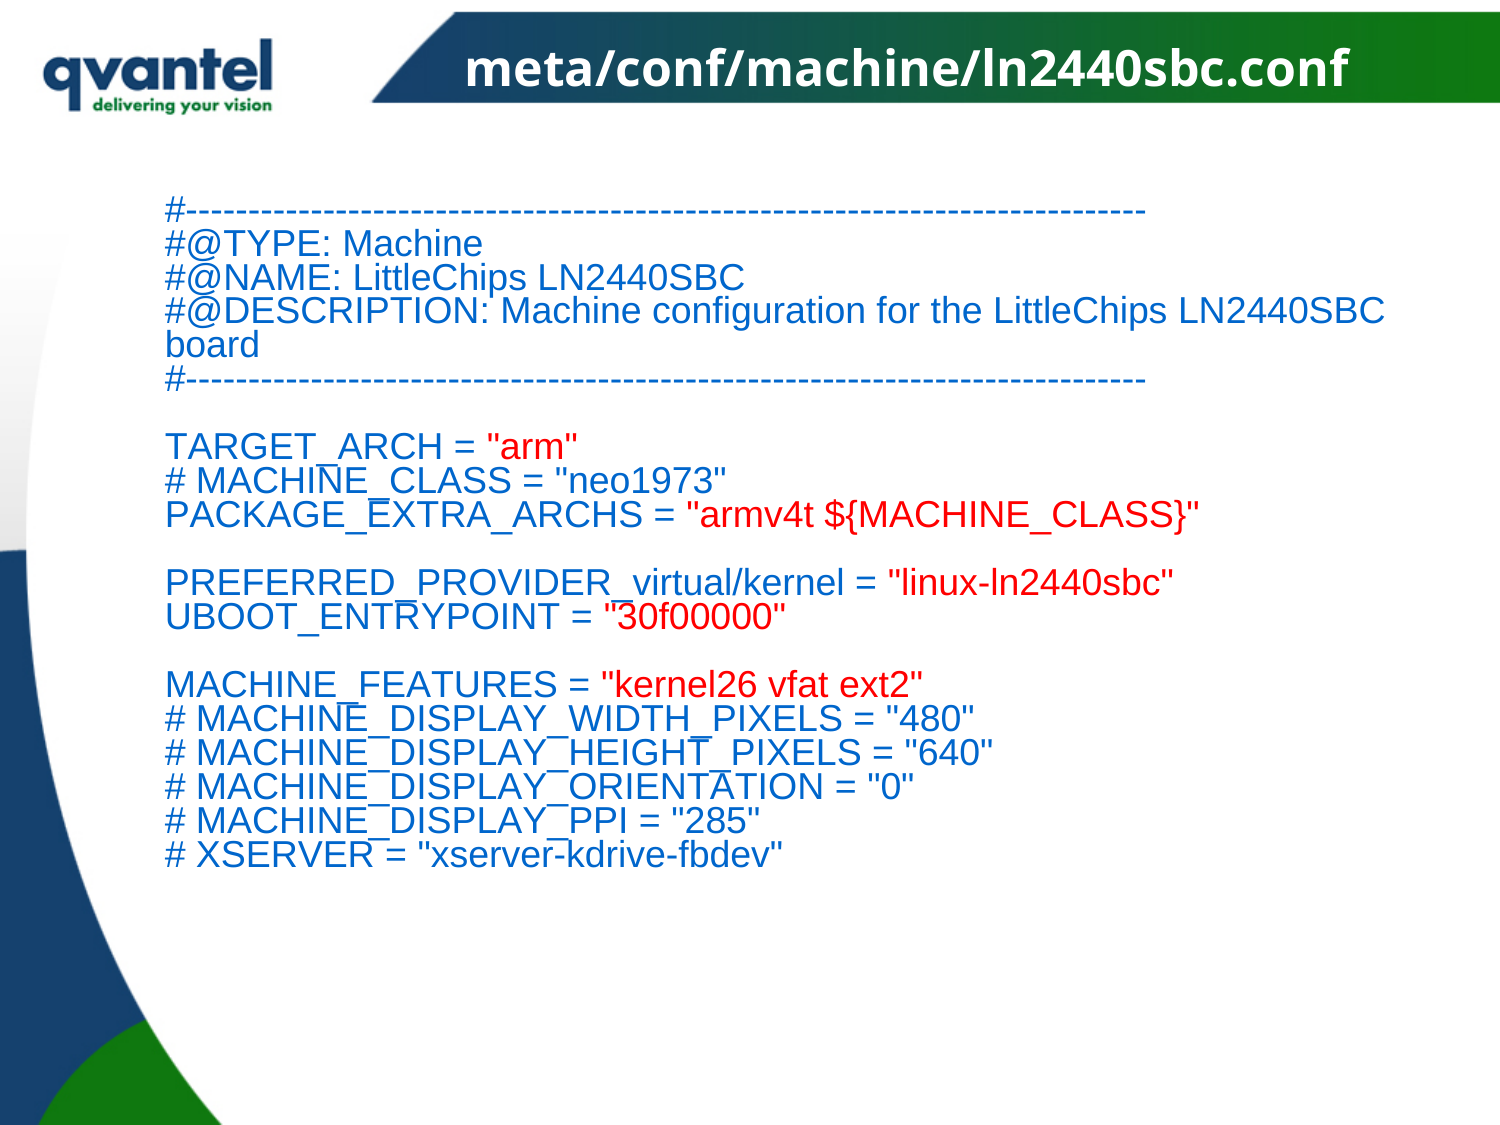

# meta/conf/machine/ln2440sbc.conf
#-----------------------------------------------------------------------------
#@TYPE: Machine
#@NAME: LittleChips LN2440SBC
#@DESCRIPTION: Machine configuration for the LittleChips LN2440SBC board
#-----------------------------------------------------------------------------
TARGET_ARCH = "arm"
# MACHINE_CLASS = "neo1973"
PACKAGE_EXTRA_ARCHS = "armv4t ${MACHINE_CLASS}"
PREFERRED_PROVIDER_virtual/kernel = "linux-ln2440sbc"
UBOOT_ENTRYPOINT = "30f00000"
MACHINE_FEATURES = "kernel26 vfat ext2"
# MACHINE_DISPLAY_WIDTH_PIXELS = "480"
# MACHINE_DISPLAY_HEIGHT_PIXELS = "640"
# MACHINE_DISPLAY_ORIENTATION = "0"
# MACHINE_DISPLAY_PPI = "285"
# XSERVER = "xserver-kdrive-fbdev"
© 2007 Qvantel Oy - http://www.qvantel.com